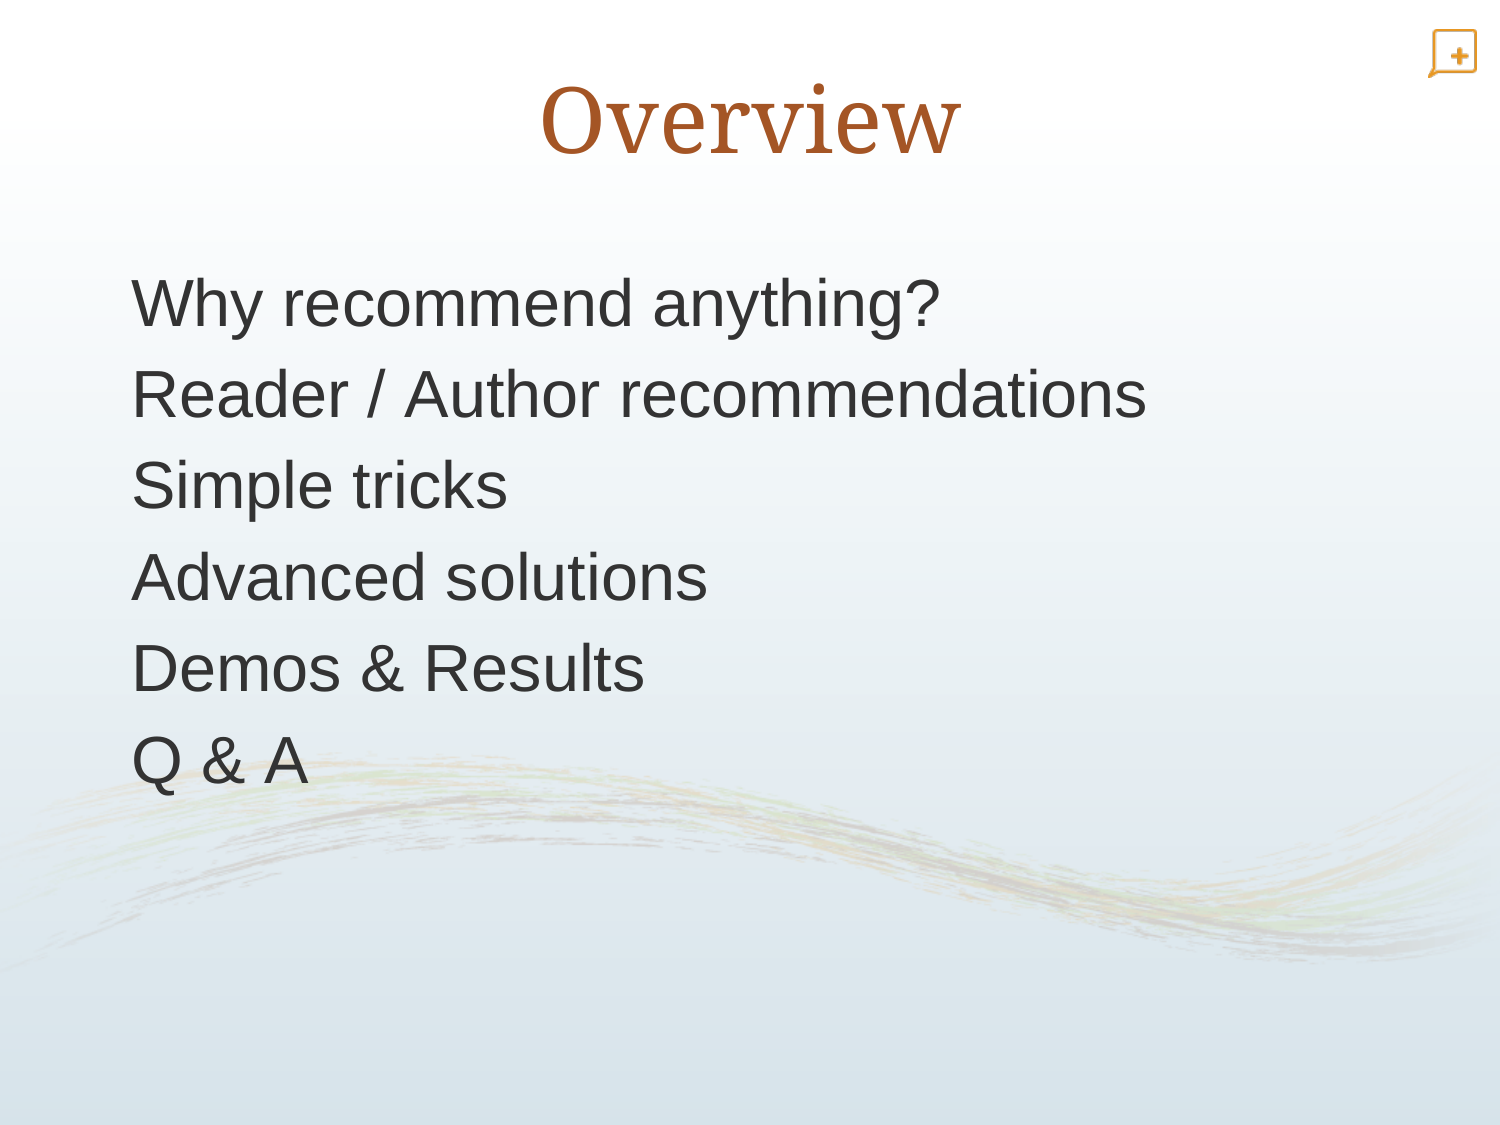

# Overview
 Why recommend anything?
 Reader / Author recommendations
 Simple tricks
 Advanced solutions
 Demos & Results
 Q & A